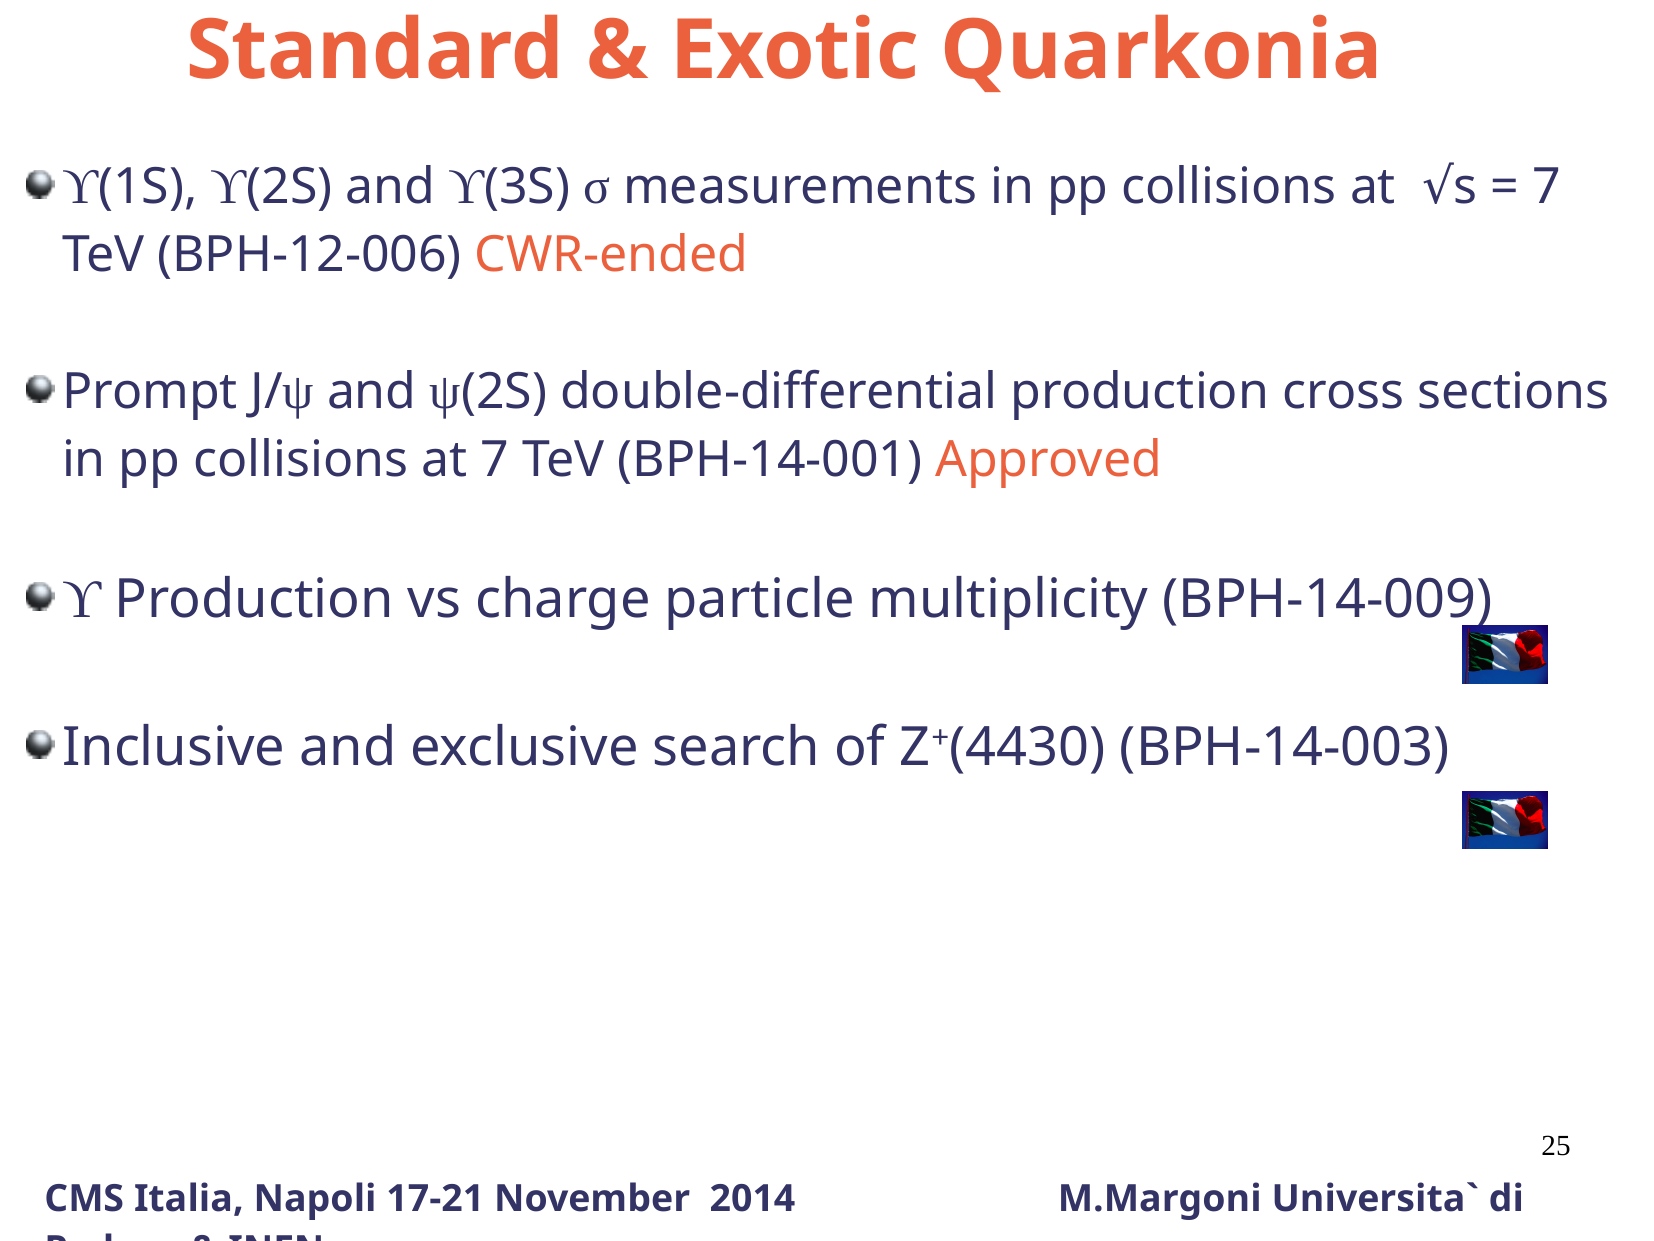

Standard & Exotic Quarkonia
ϒ(1S), ϒ(2S) and ϒ(3S) σ measurements in pp collisions at √s = 7 TeV (BPH-12-006) CWR-ended
Prompt J/ψ and ψ(2S) double-differential production cross sections in pp collisions at 7 TeV (BPH-14-001) Approved
ϒ Production vs charge particle multiplicity (BPH-14-009)
Inclusive and exclusive search of Z+(4430) (BPH-14-003)
25
CMS Italia, Napoli 17-21 November 2014 M.Margoni Universita` di Padova & INFN